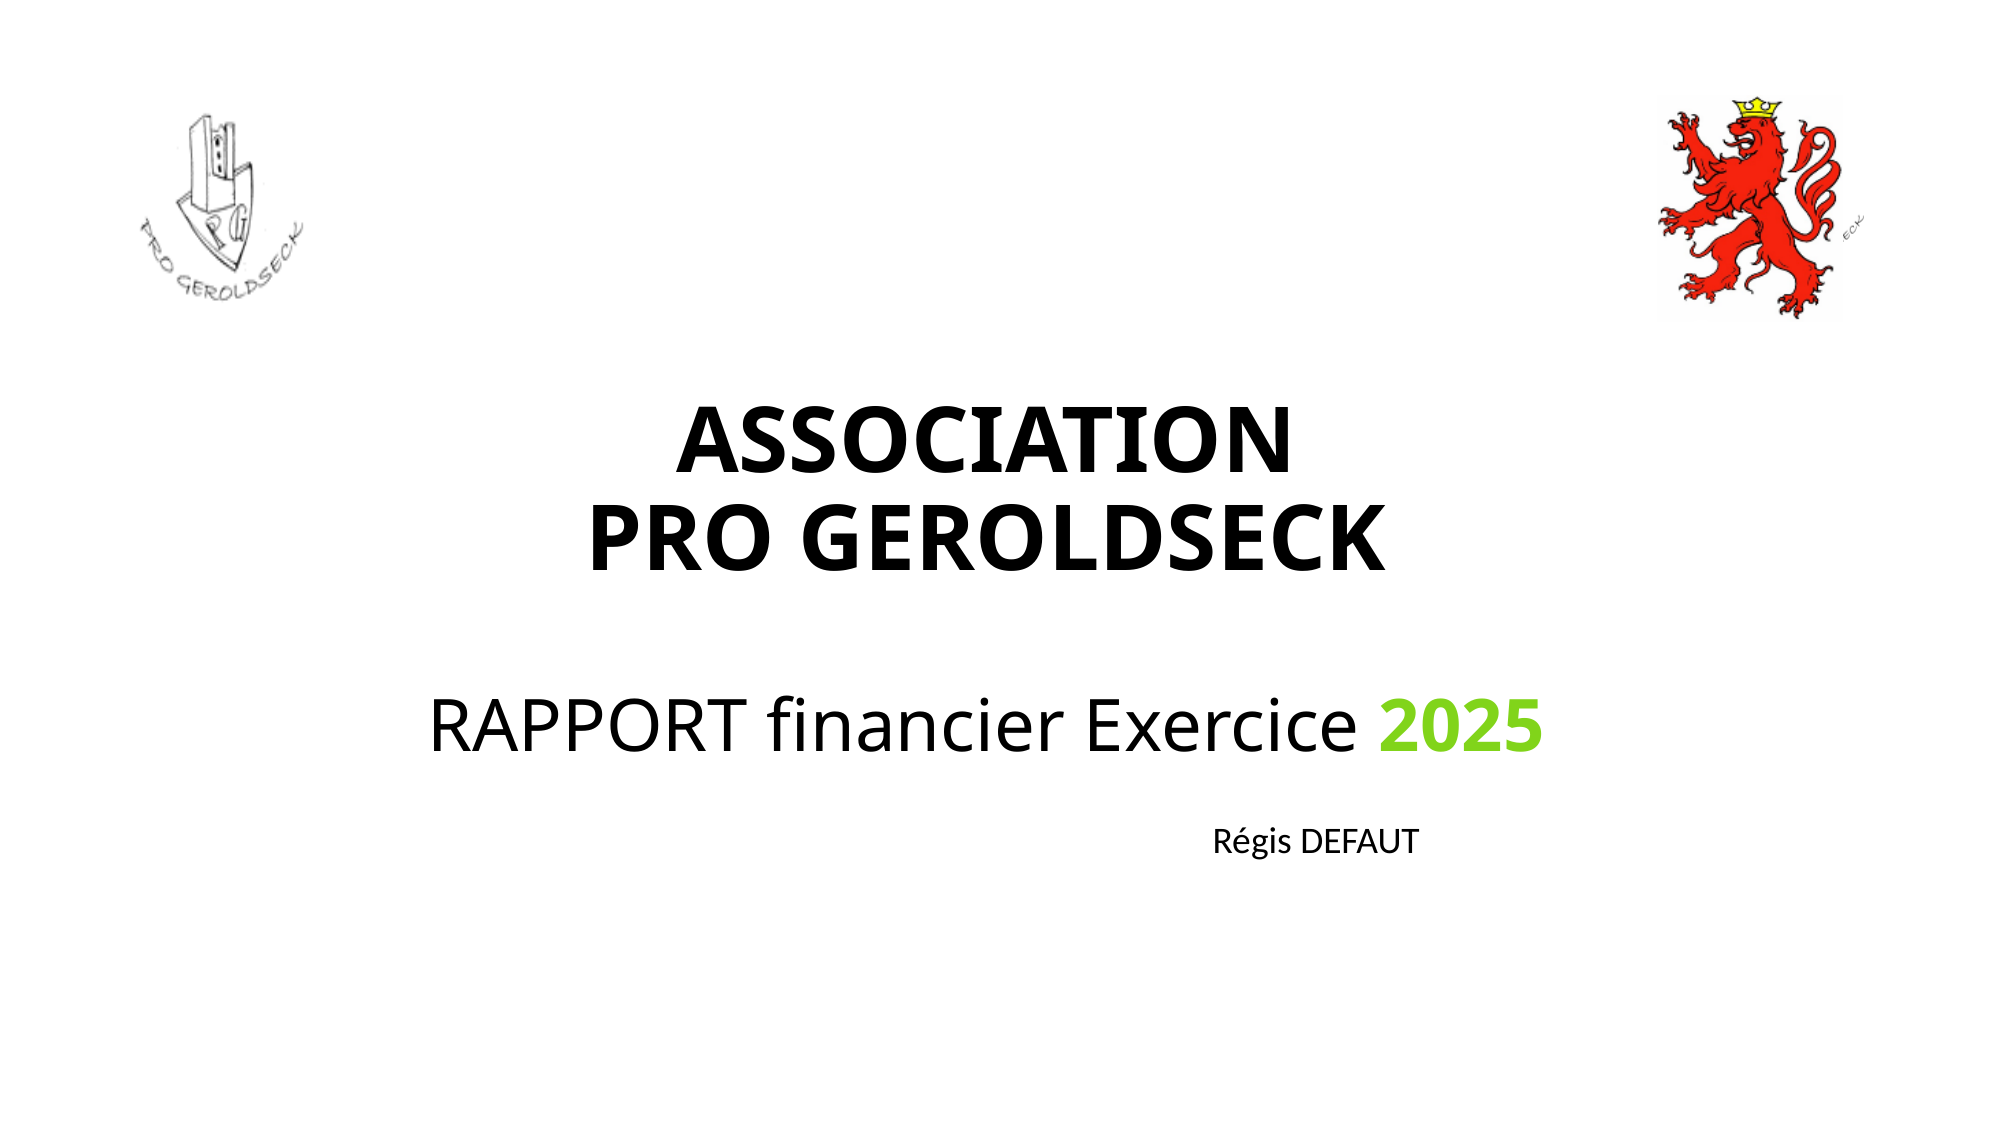

# ASSOCIATION PRO GEROLDSECK RAPPORT financier Exercice 2025
 Régis DEFAUT